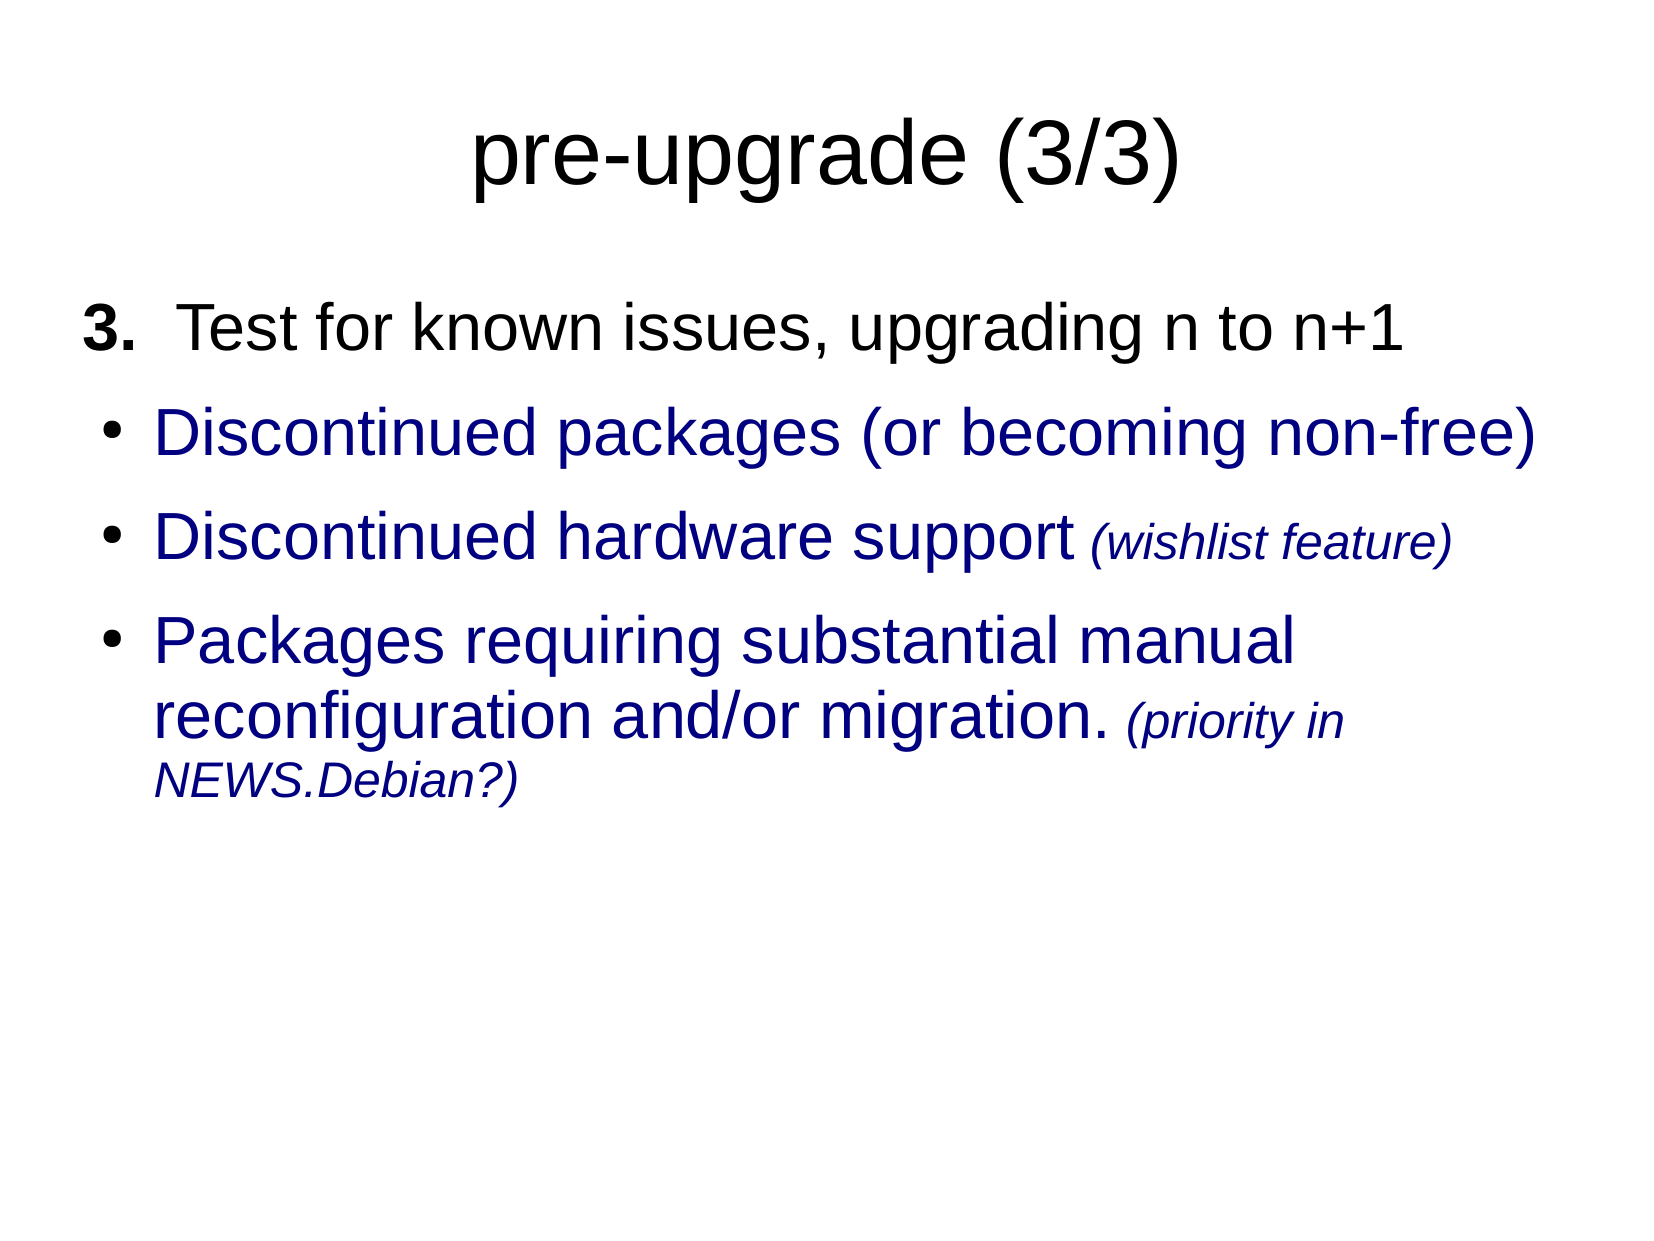

# pre-upgrade (3/3)
3. Test for known issues, upgrading n to n+1
Discontinued packages (or becoming non-free)
Discontinued hardware support (wishlist feature)
Packages requiring substantial manual reconfiguration and/or migration. (priority in NEWS.Debian?)